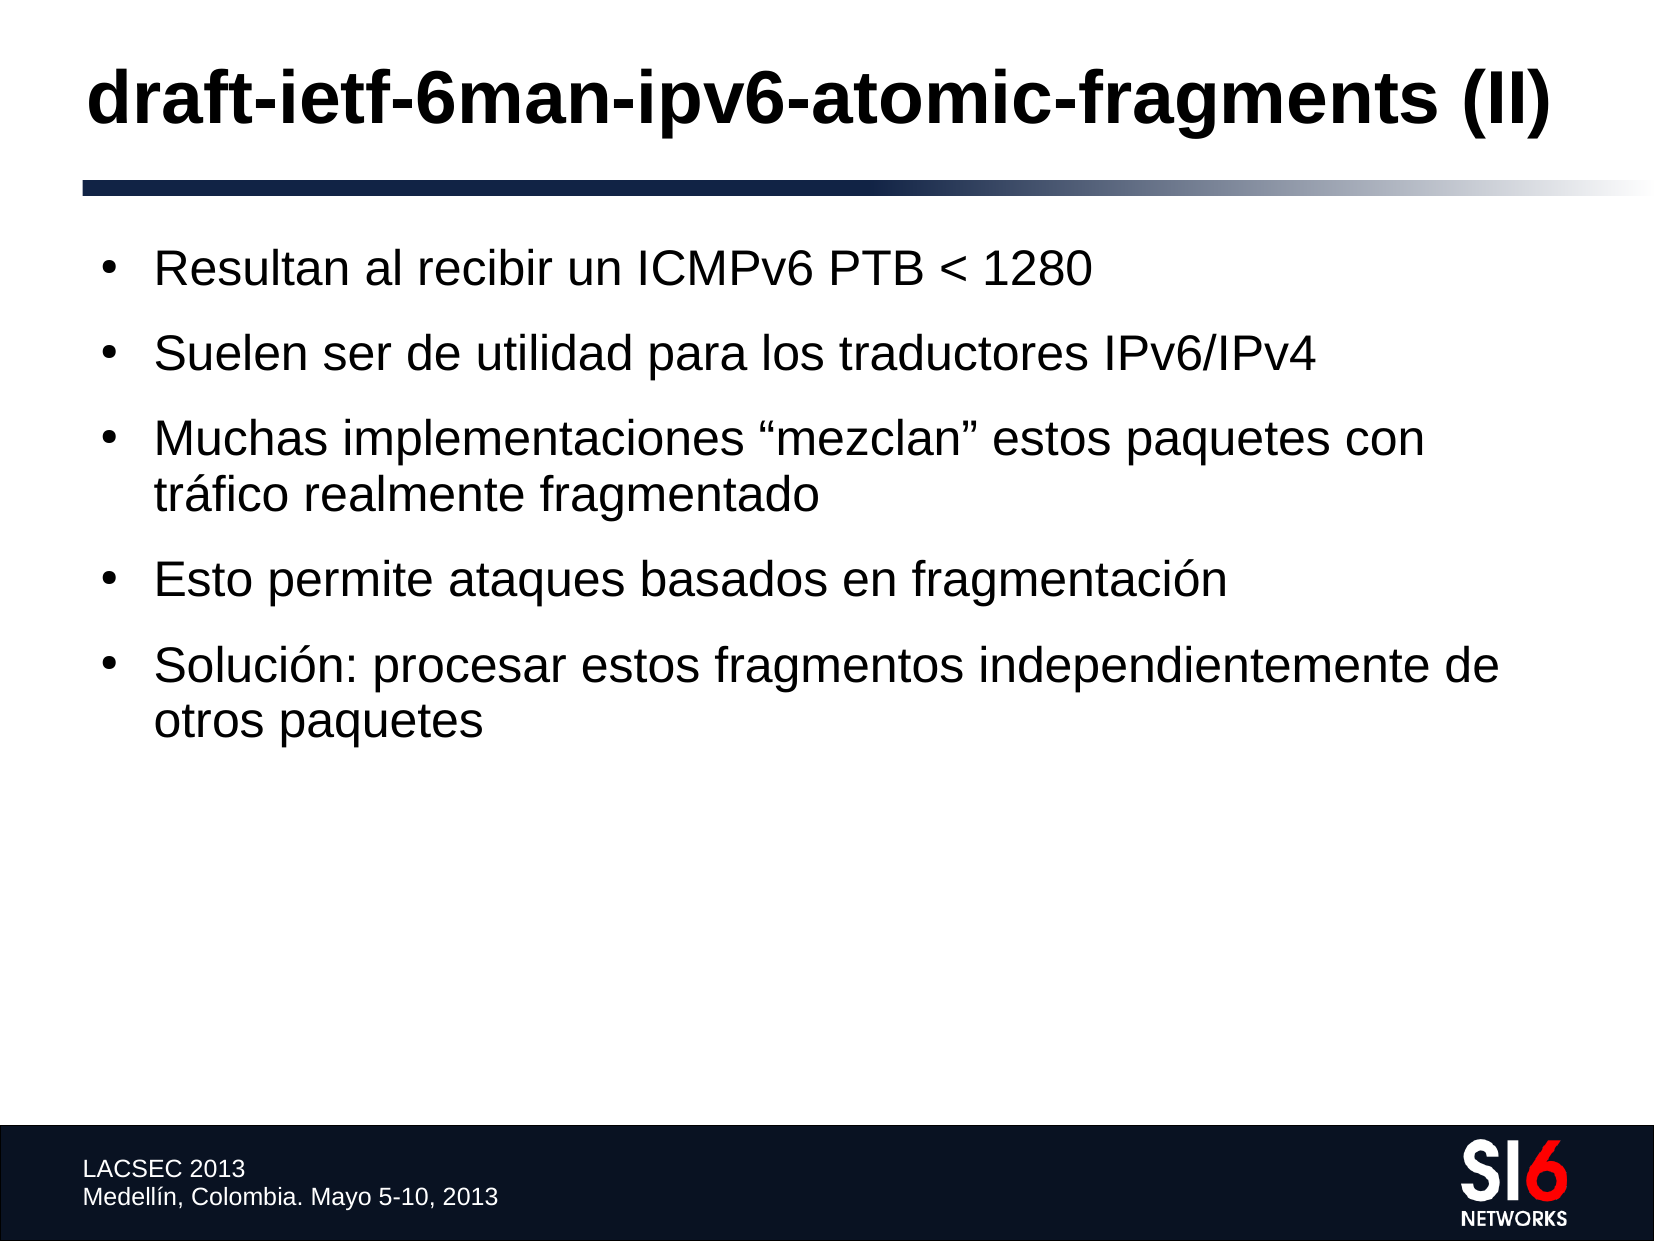

# draft-ietf-6man-ipv6-atomic-fragments (II)
Resultan al recibir un ICMPv6 PTB < 1280
Suelen ser de utilidad para los traductores IPv6/IPv4
Muchas implementaciones “mezclan” estos paquetes con tráfico realmente fragmentado
Esto permite ataques basados en fragmentación
Solución: procesar estos fragmentos independientemente de otros paquetes